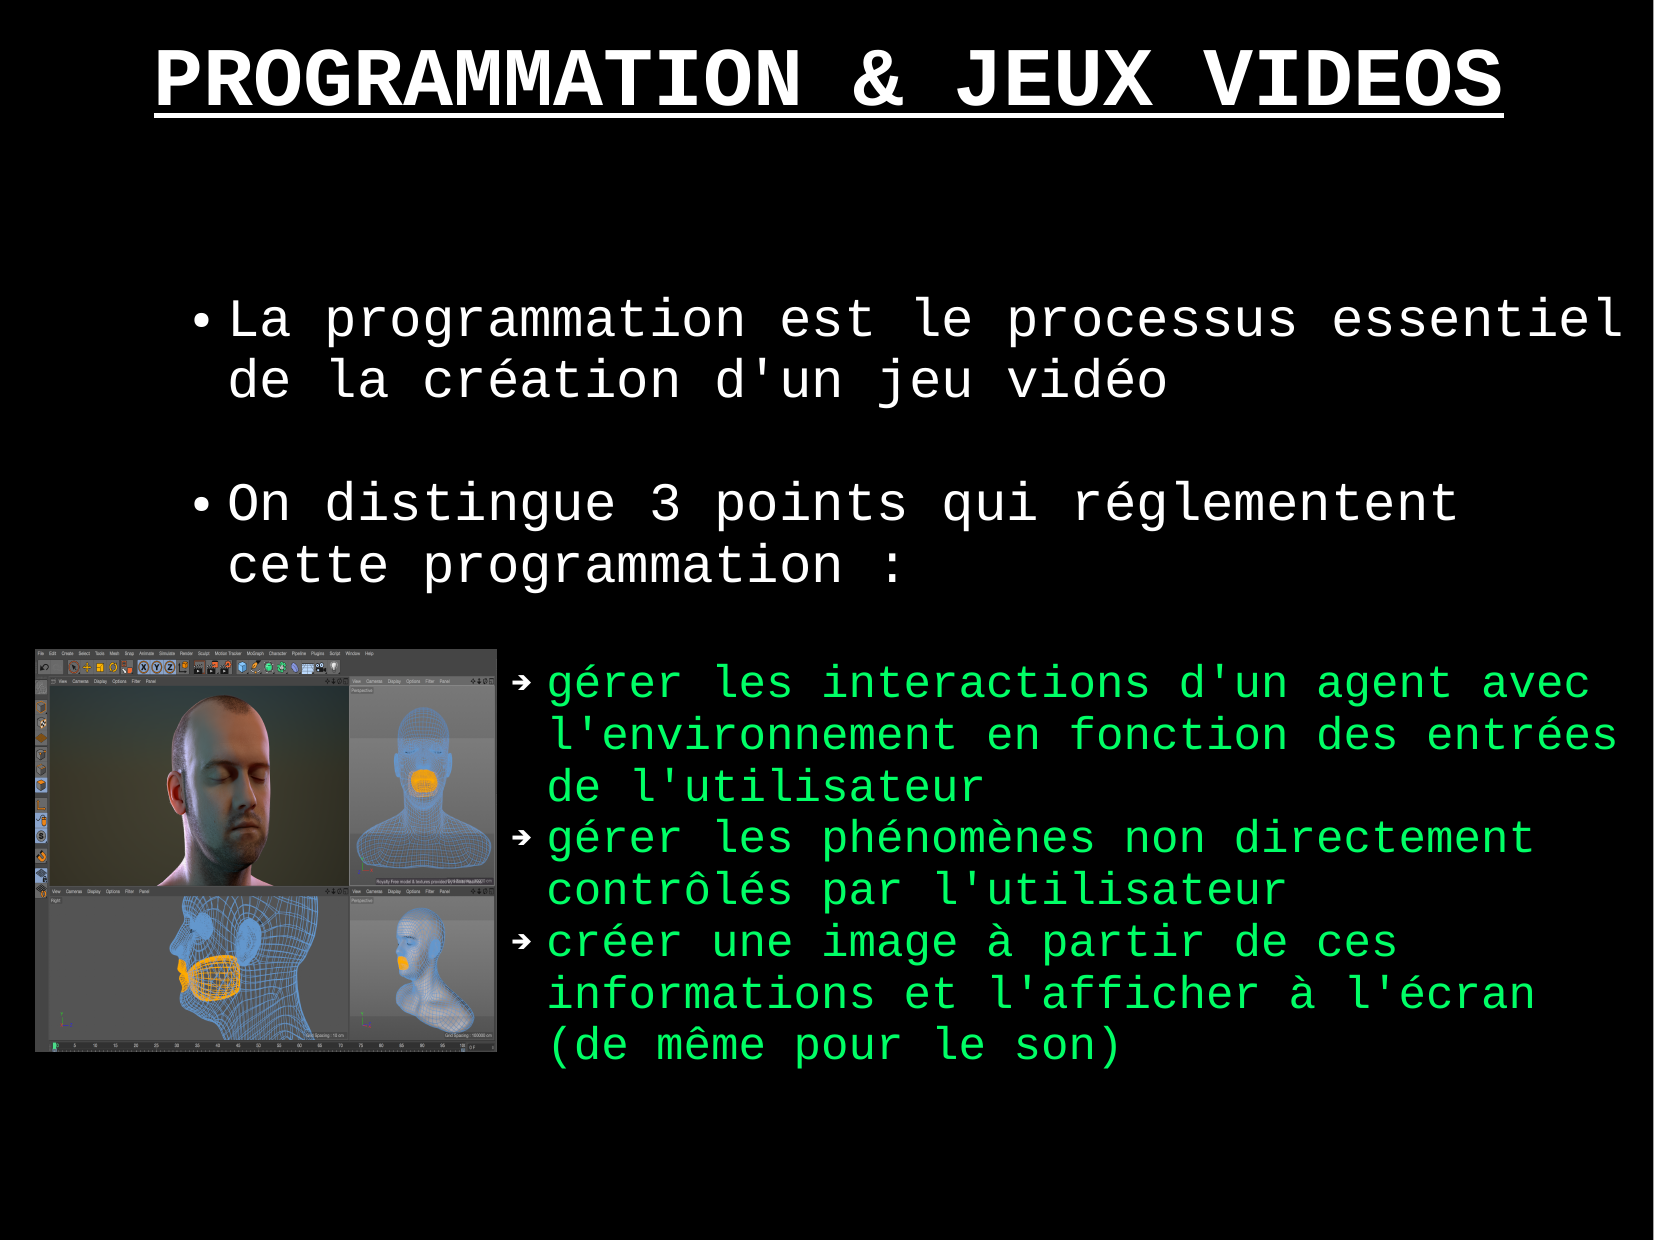

PROGRAMMATION & JEUX VIDEOS
La programmation est le processus essentiel de la création d'un jeu vidéo
On distingue 3 points qui réglementent cette programmation :
gérer les interactions d'un agent avec l'environnement en fonction des entrées de l'utilisateur
gérer les phénomènes non directement contrôlés par l'utilisateur
créer une image à partir de ces informations et l'afficher à l'écran (de même pour le son)